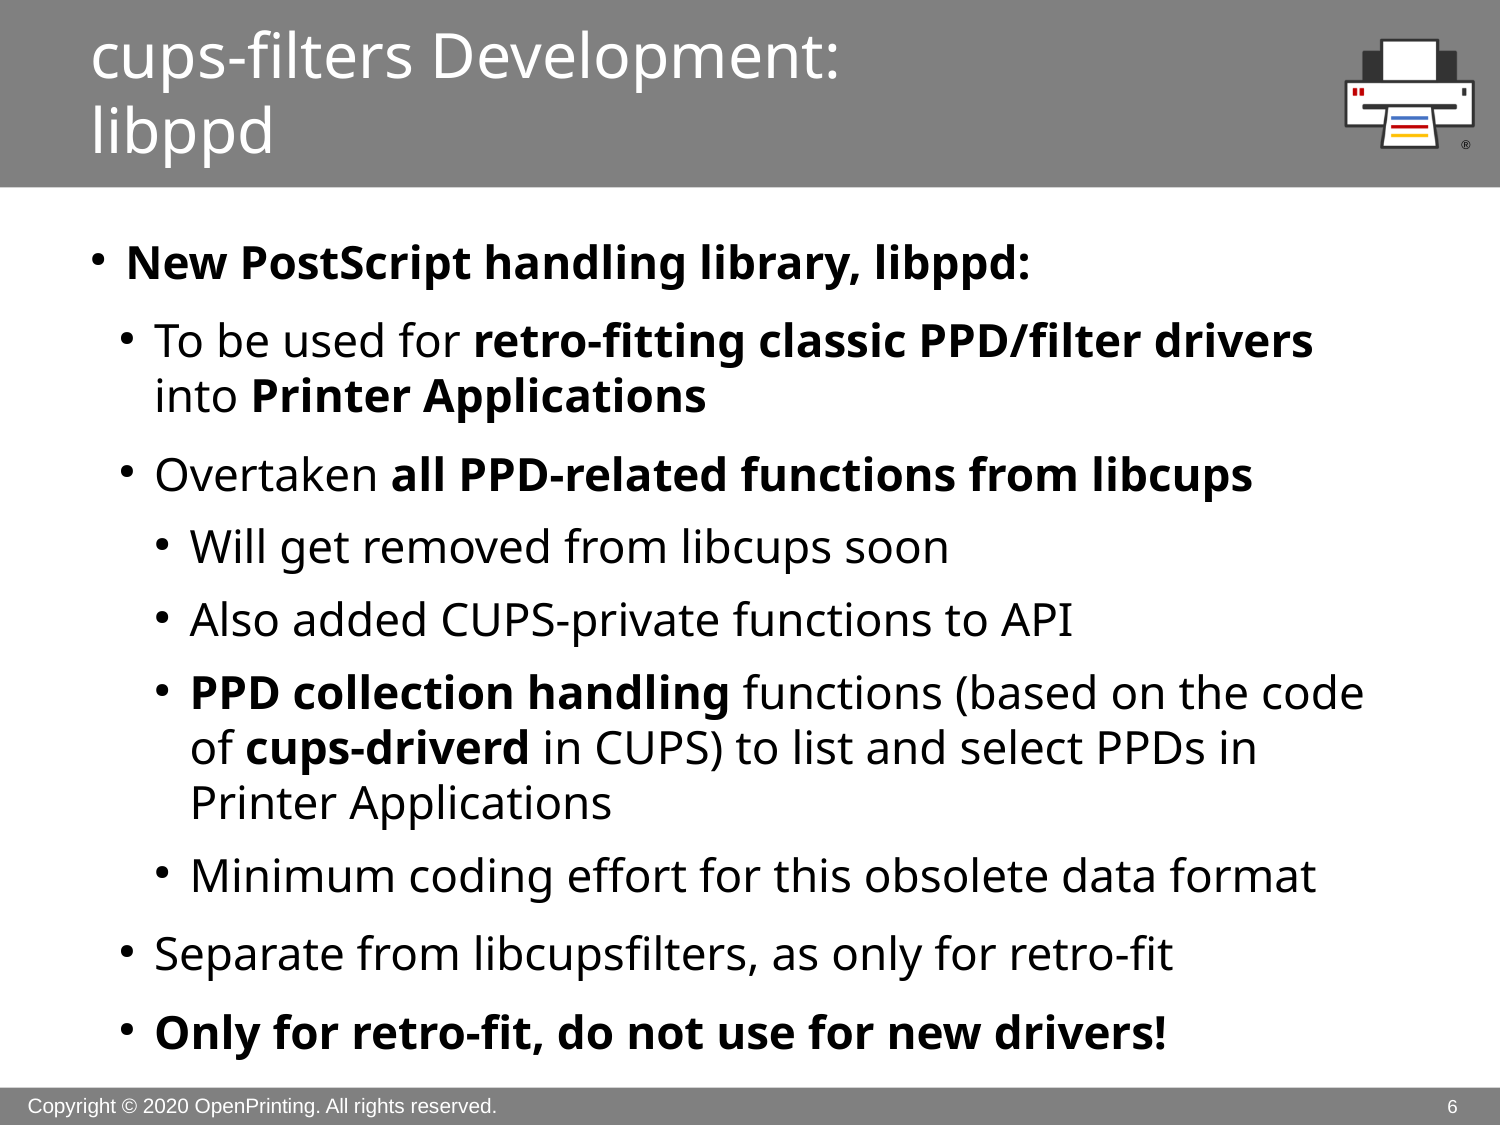

# cups-filters Development: libppd
New PostScript handling library, libppd:
To be used for retro-fitting classic PPD/filter drivers into Printer Applications
Overtaken all PPD-related functions from libcups
Will get removed from libcups soon
Also added CUPS-private functions to API
PPD collection handling functions (based on the code of cups-driverd in CUPS) to list and select PPDs in Printer Applications
Minimum coding effort for this obsolete data format
Separate from libcupsfilters, as only for retro-fit
Only for retro-fit, do not use for new drivers!